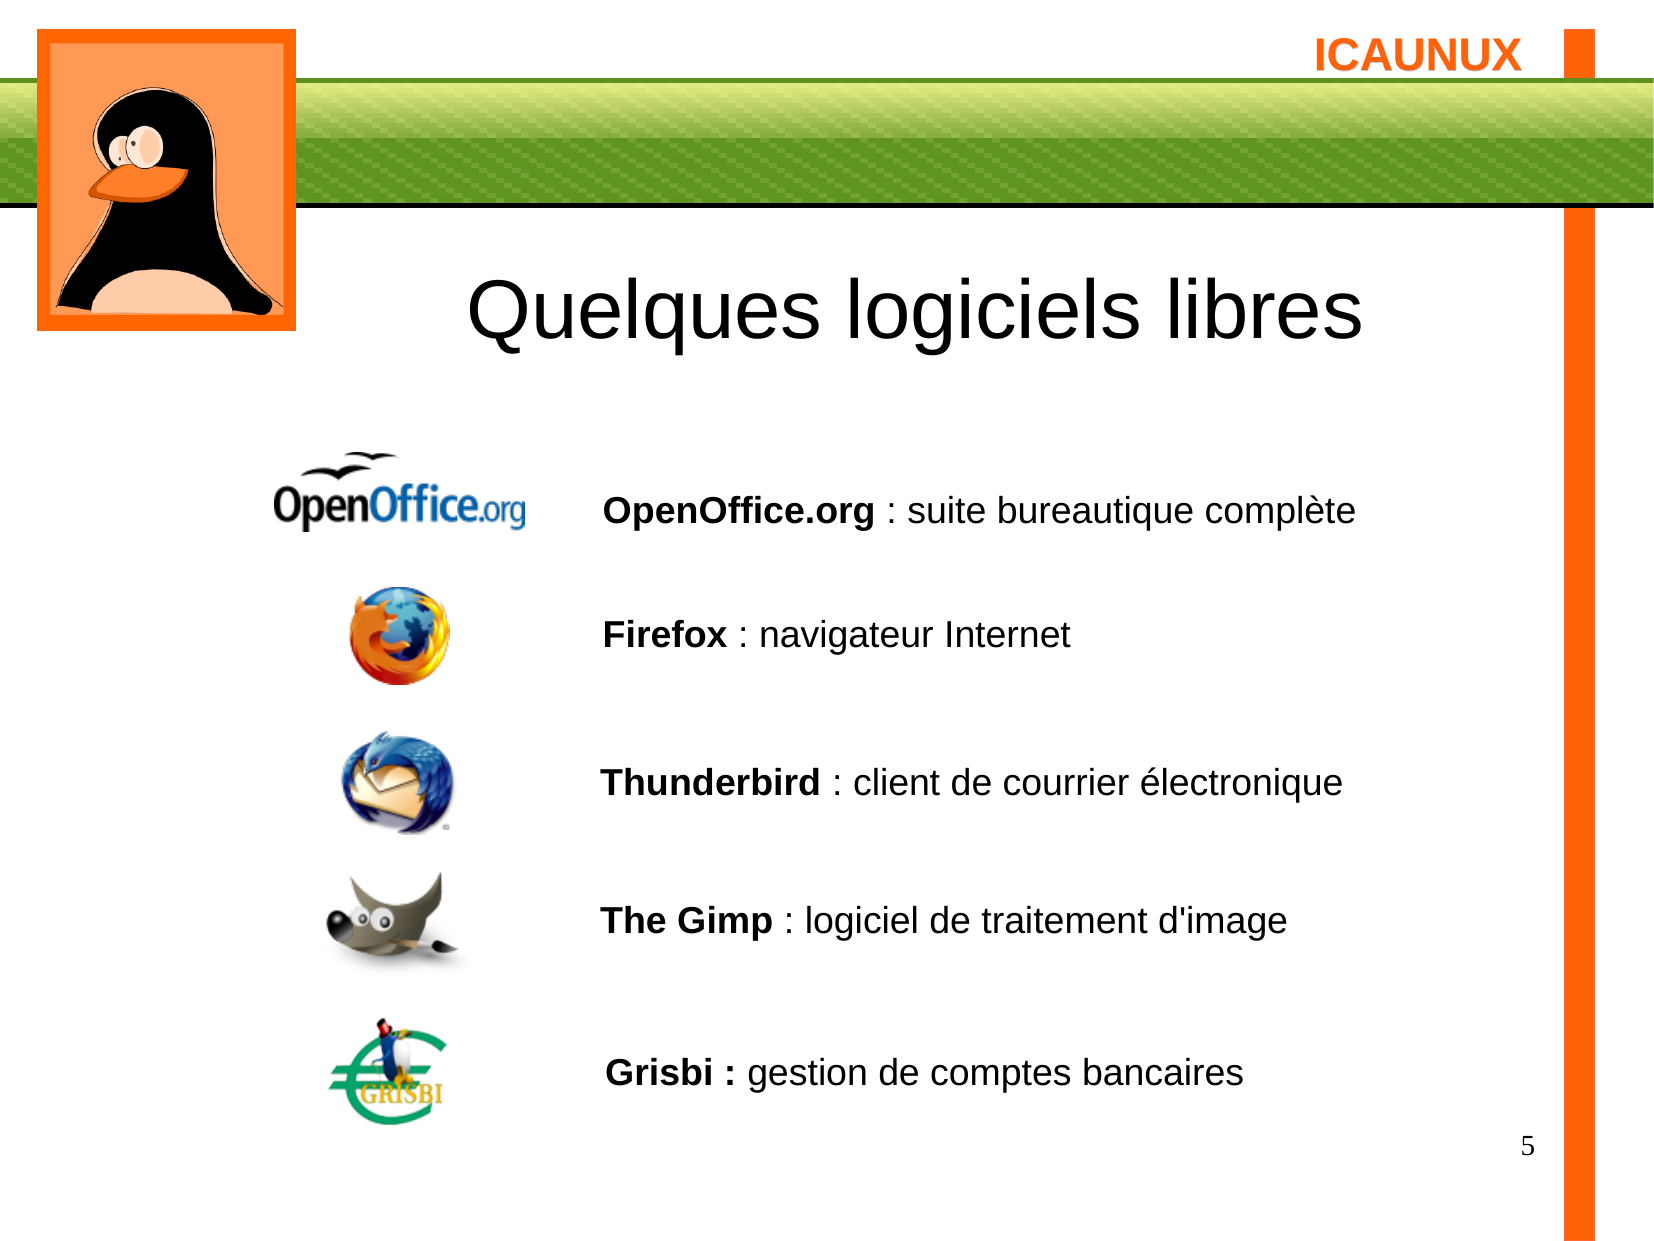

# Quelques logiciels libres
OpenOffice.org : suite bureautique complète
Firefox : navigateur Internet
Thunderbird : client de courrier électronique
The Gimp : logiciel de traitement d'image
Grisbi : gestion de comptes bancaires
5